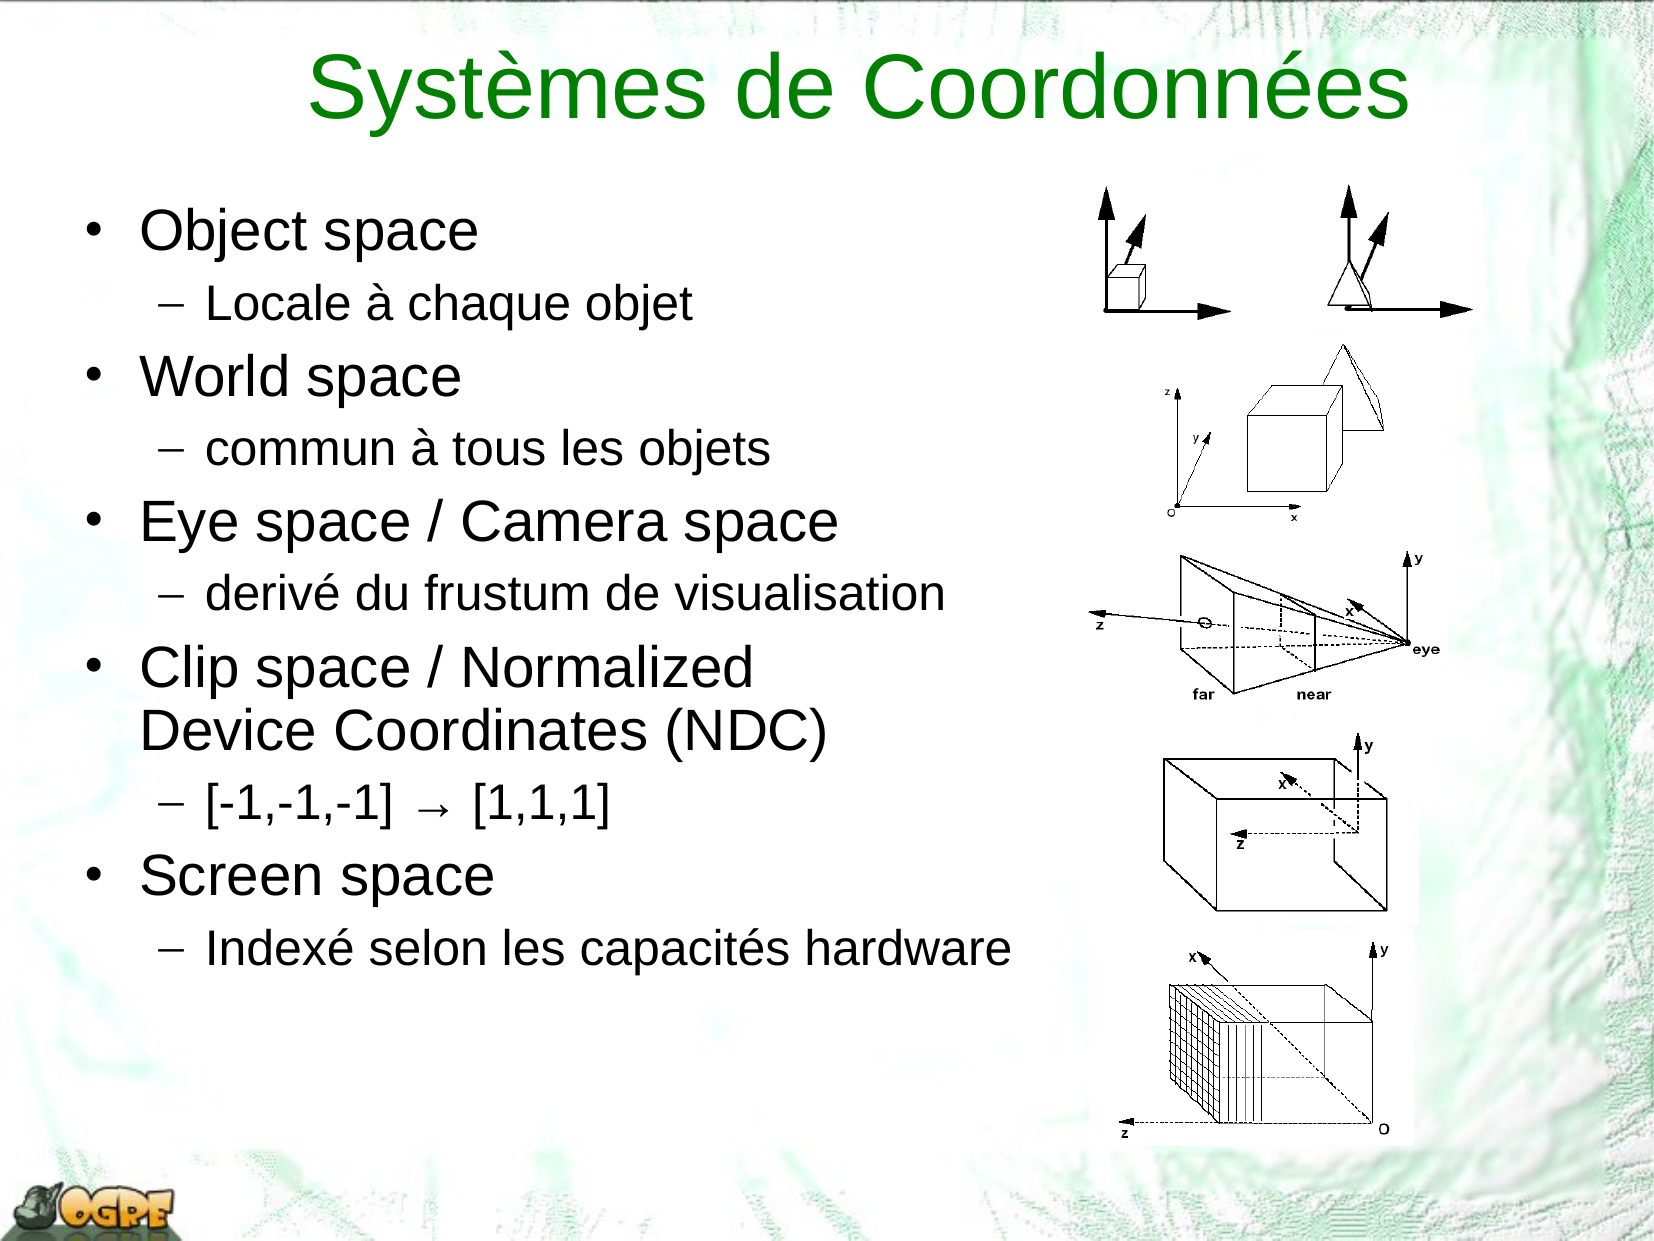

# Systèmes de Coordonnées
Object space
Locale à chaque objet
World space
commun à tous les objets
Eye space / Camera space
derivé du frustum de visualisation
Clip space / Normalized
Device Coordinates (NDC)
[-1,-1,-1] → [1,1,1]
Screen space
Indexé selon les capacités hardware